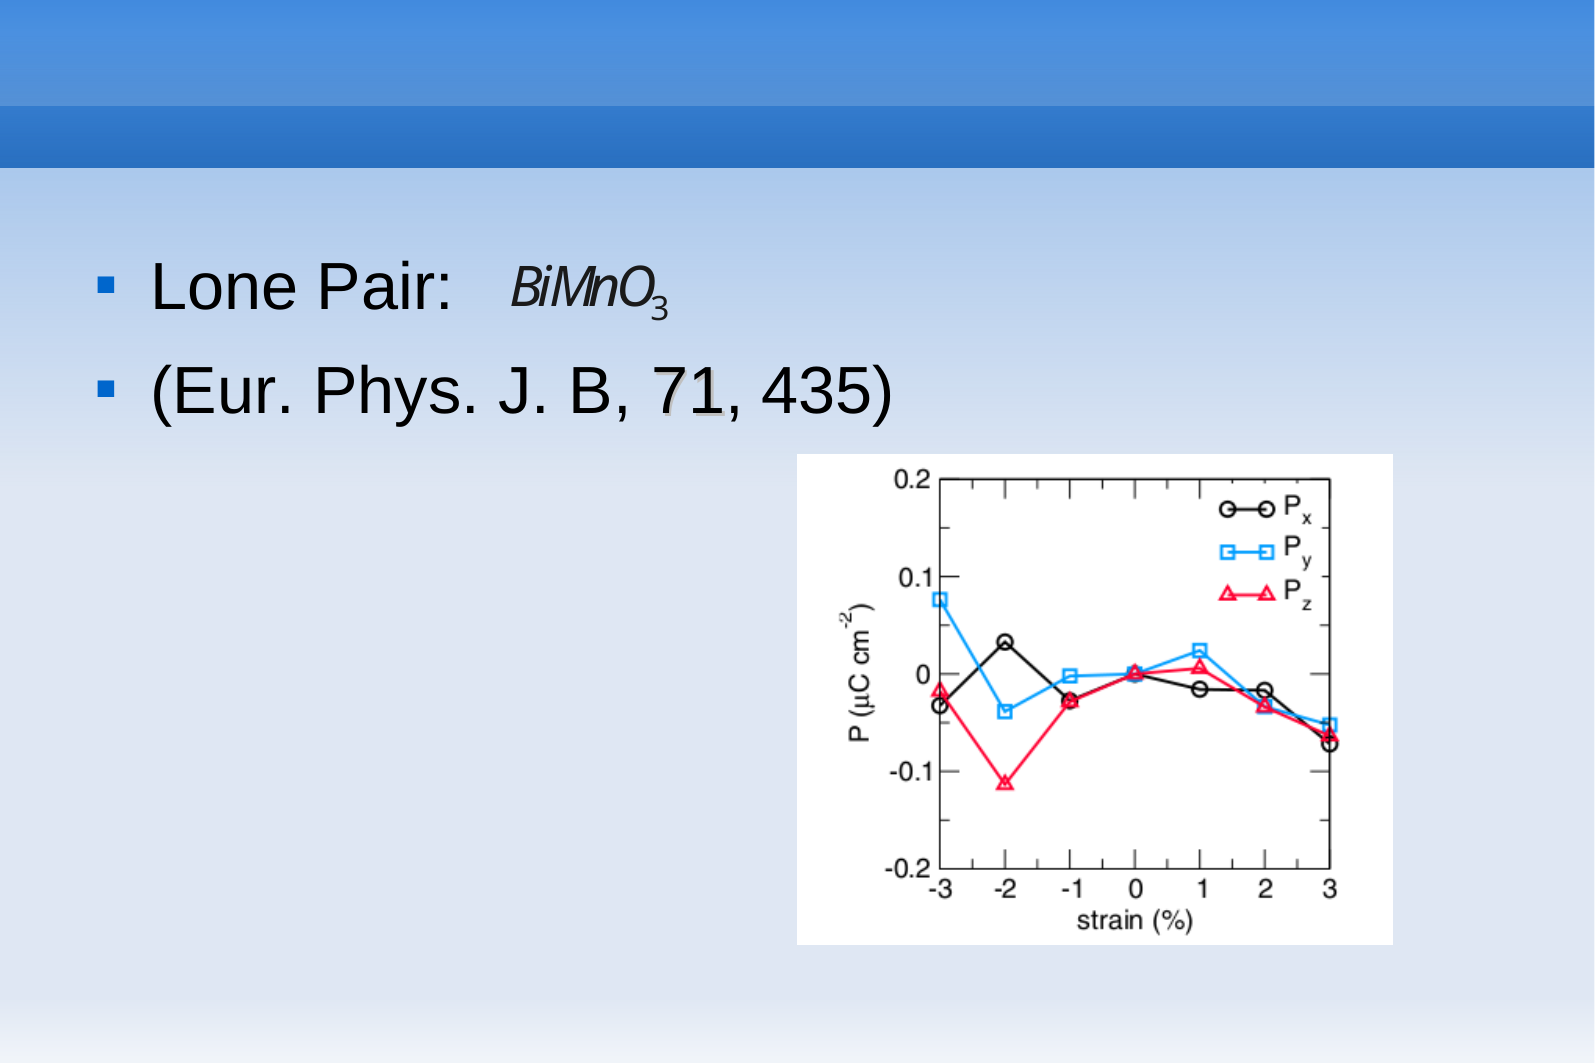

#
Lone Pair:
(Eur. Phys. J. B, 71, 435)